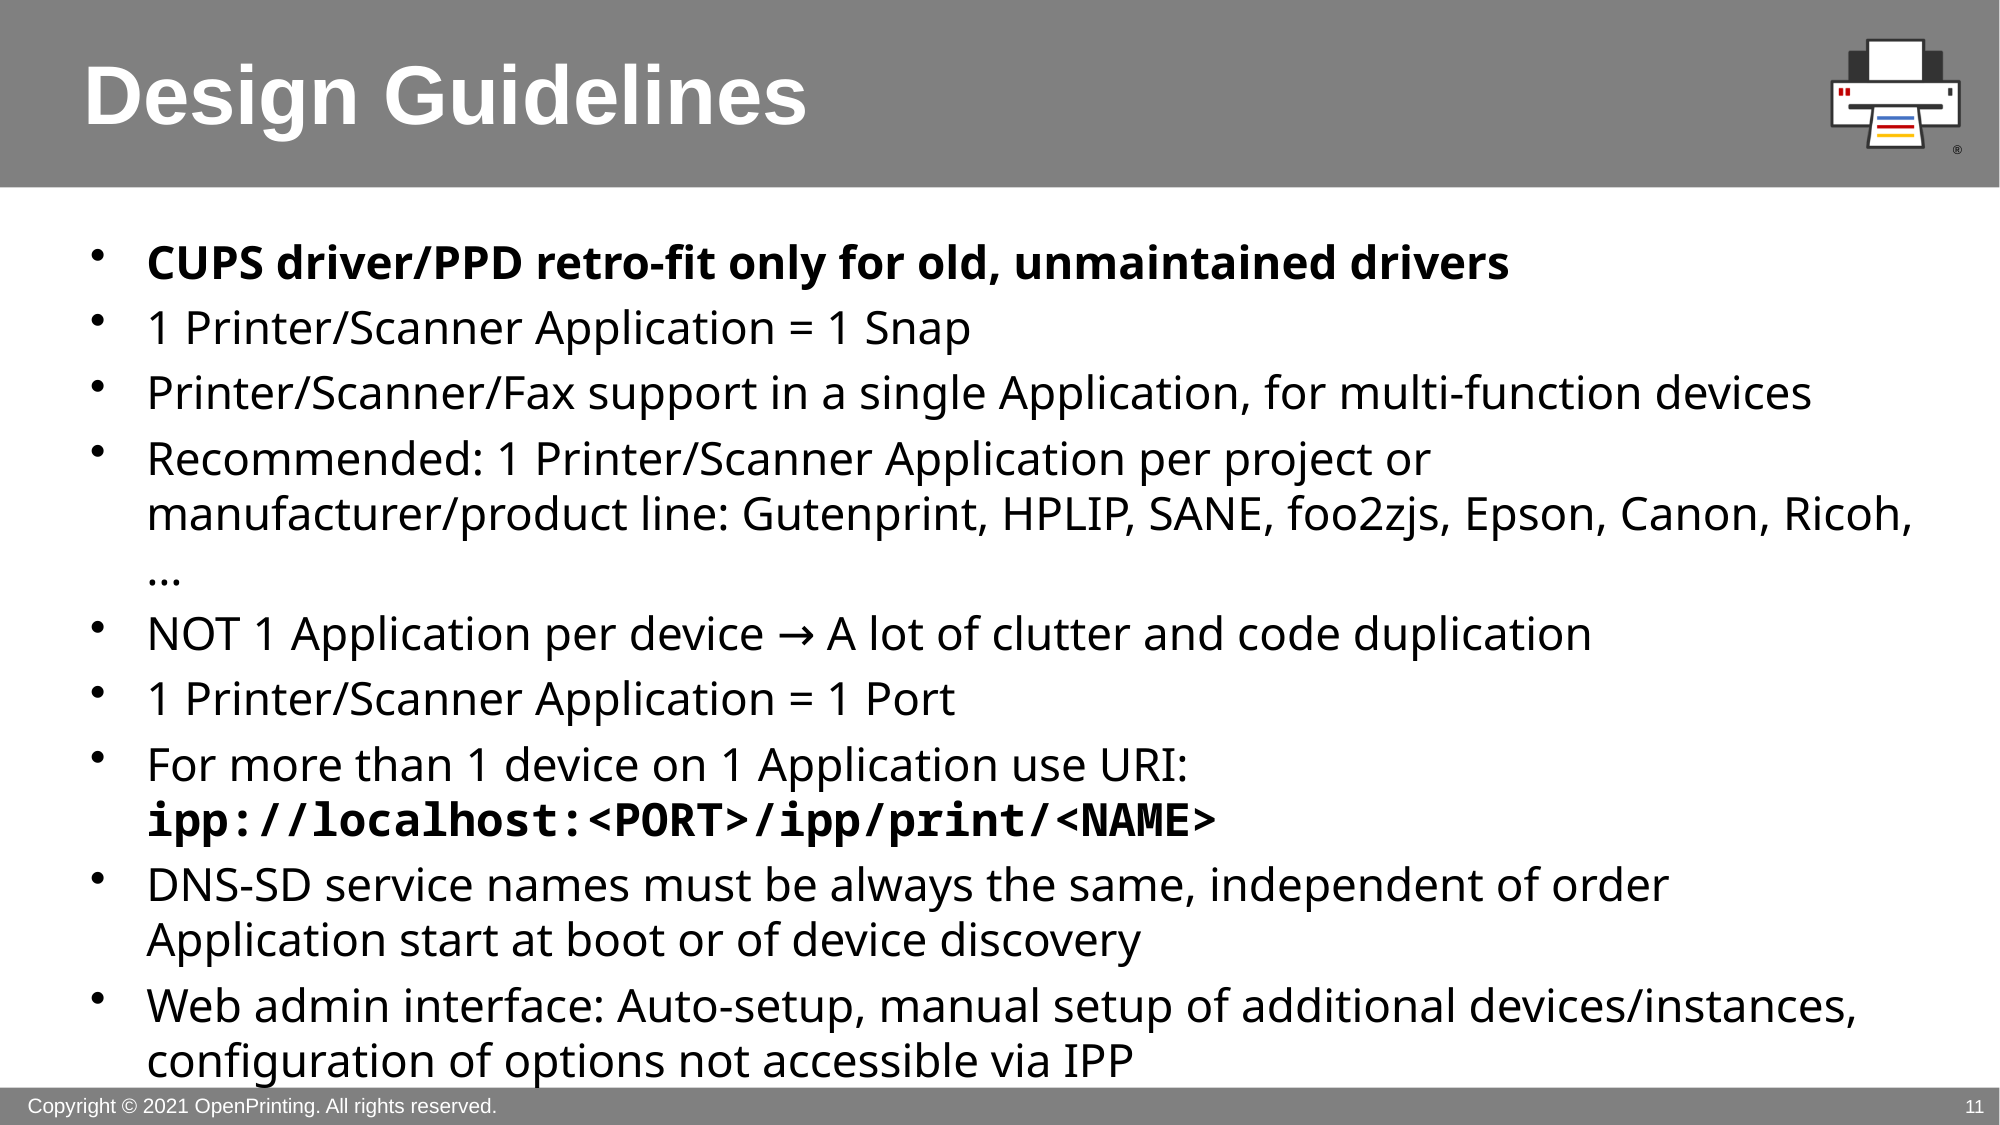

Design Guidelines
# CUPS driver/PPD retro-fit only for old, unmaintained drivers
1 Printer/Scanner Application = 1 Snap
Printer/Scanner/Fax support in a single Application, for multi-function devices
Recommended: 1 Printer/Scanner Application per project or manufacturer/product line: Gutenprint, HPLIP, SANE, foo2zjs, Epson, Canon, Ricoh, …
NOT 1 Application per device → A lot of clutter and code duplication
1 Printer/Scanner Application = 1 Port
For more than 1 device on 1 Application use URI: ipp://localhost:<PORT>/ipp/print/<NAME>
DNS-SD service names must be always the same, independent of order Application start at boot or of device discovery
Web admin interface: Auto-setup, manual setup of additional devices/instances, configuration of options not accessible via IPP